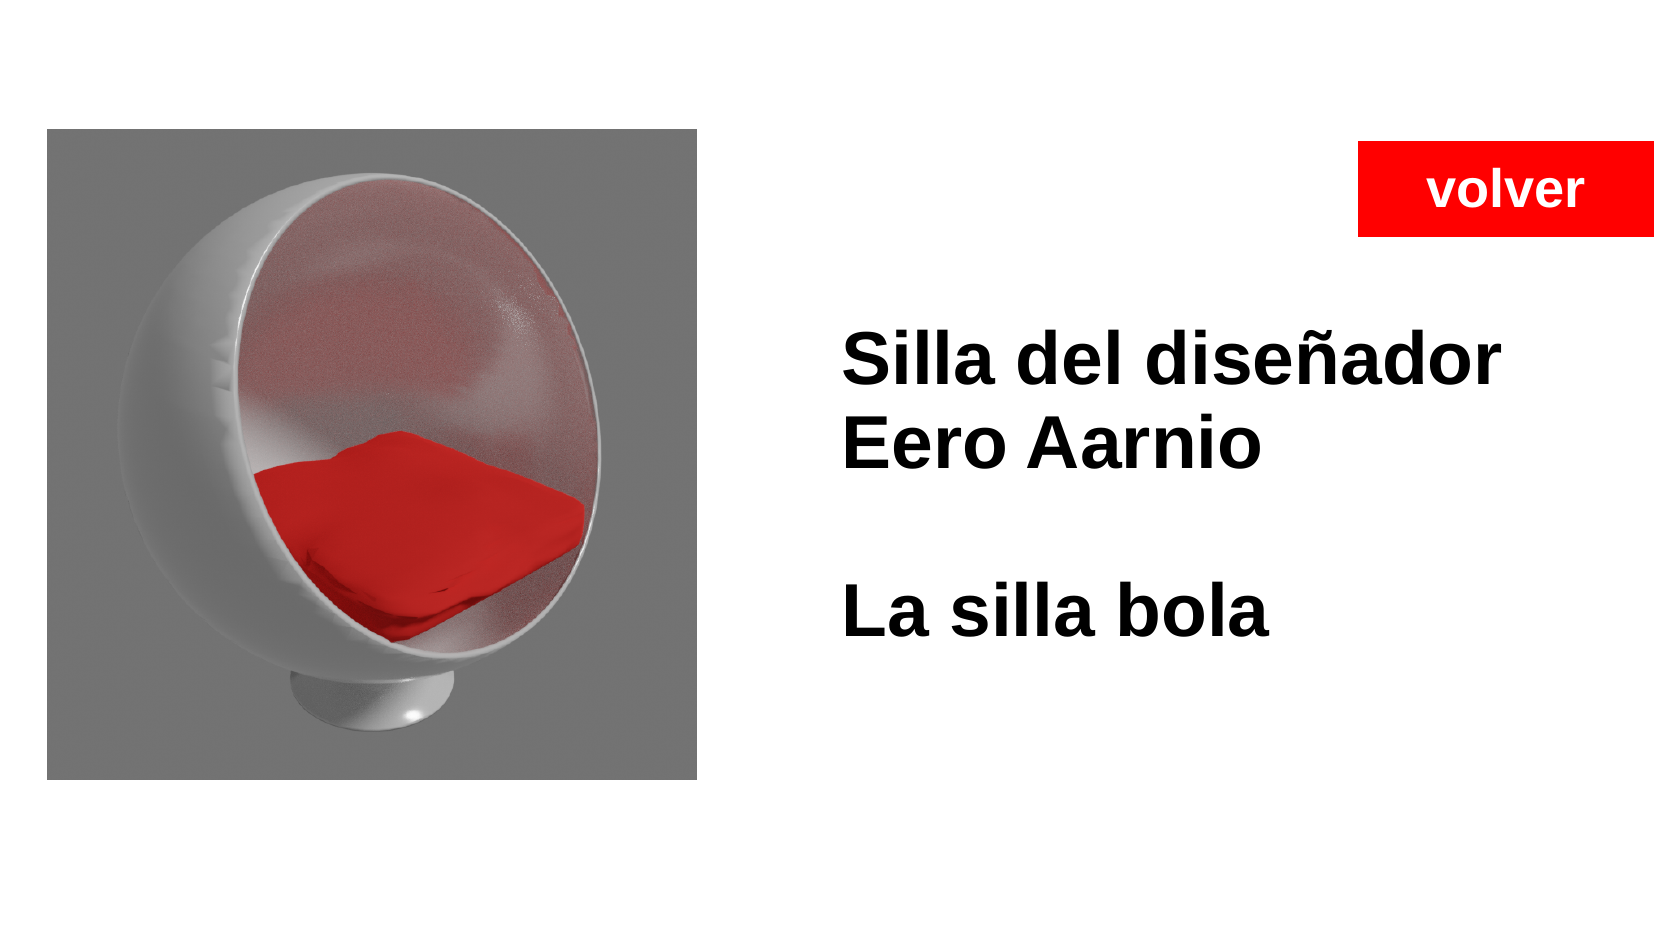

volver
Silla del diseñador
Eero Aarnio
La silla bola